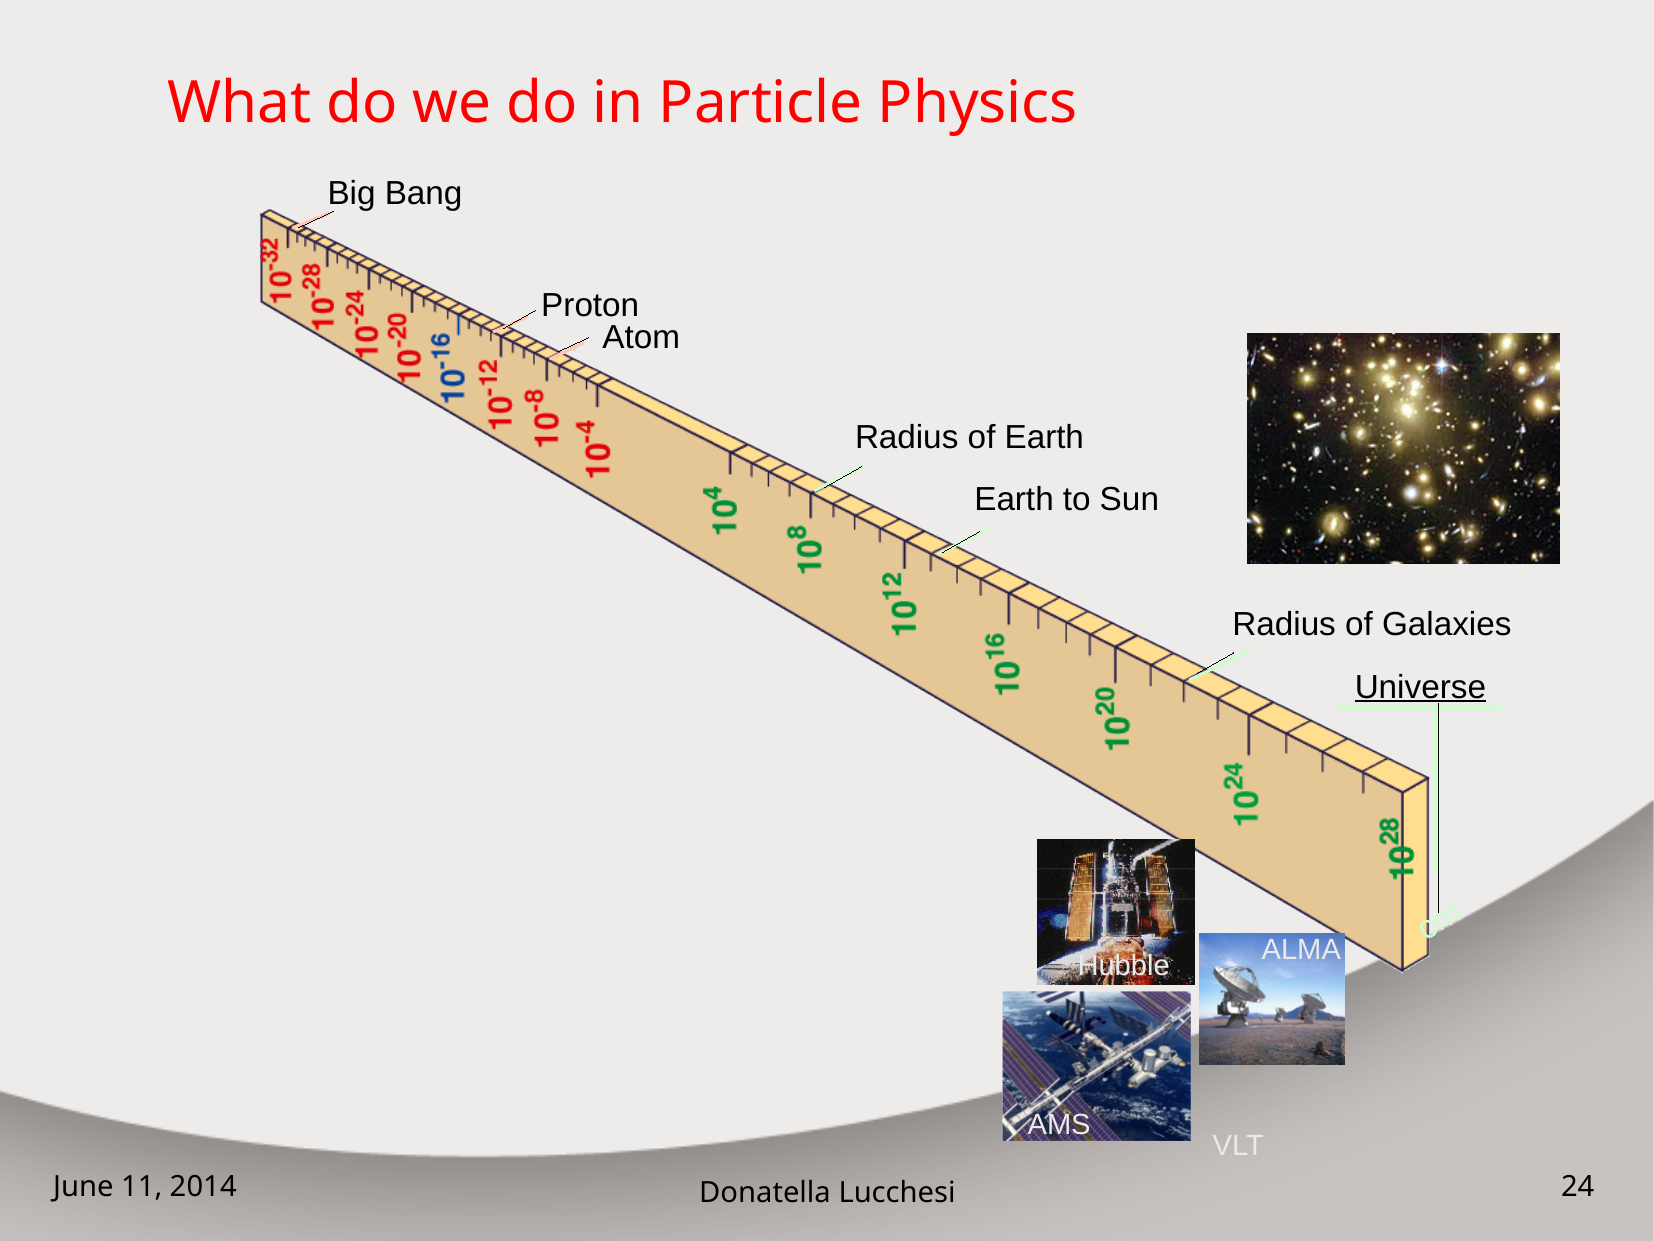

What do we do in Particle Physics
Big Bang
Proton
Atom
Radius of Earth
Earth to Sun
Radius of Galaxies
Universe
cm
Hubble
ALMA
VLT
AMS
June 11, 2014
24
Donatella Lucchesi